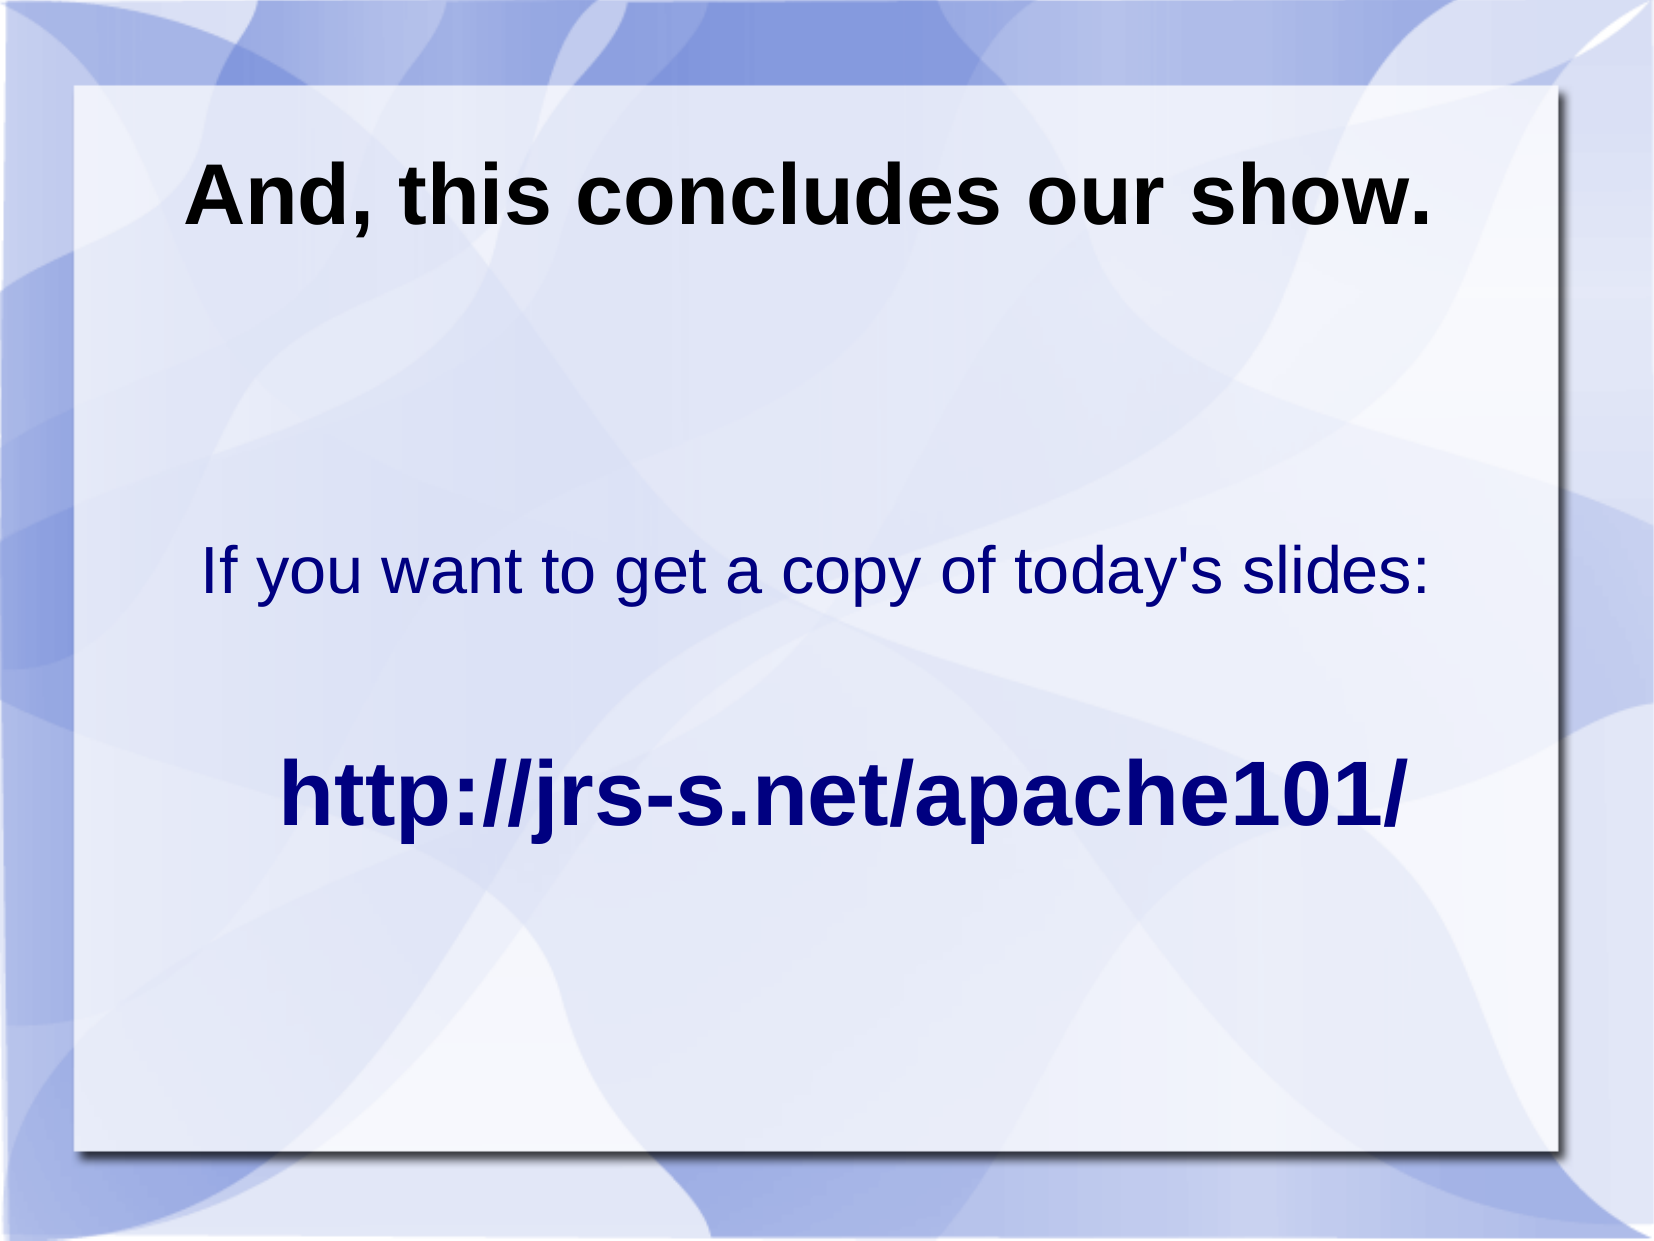

# And, this concludes our show.
If you want to get a copy of today's slides:
http://jrs-s.net/apache101/